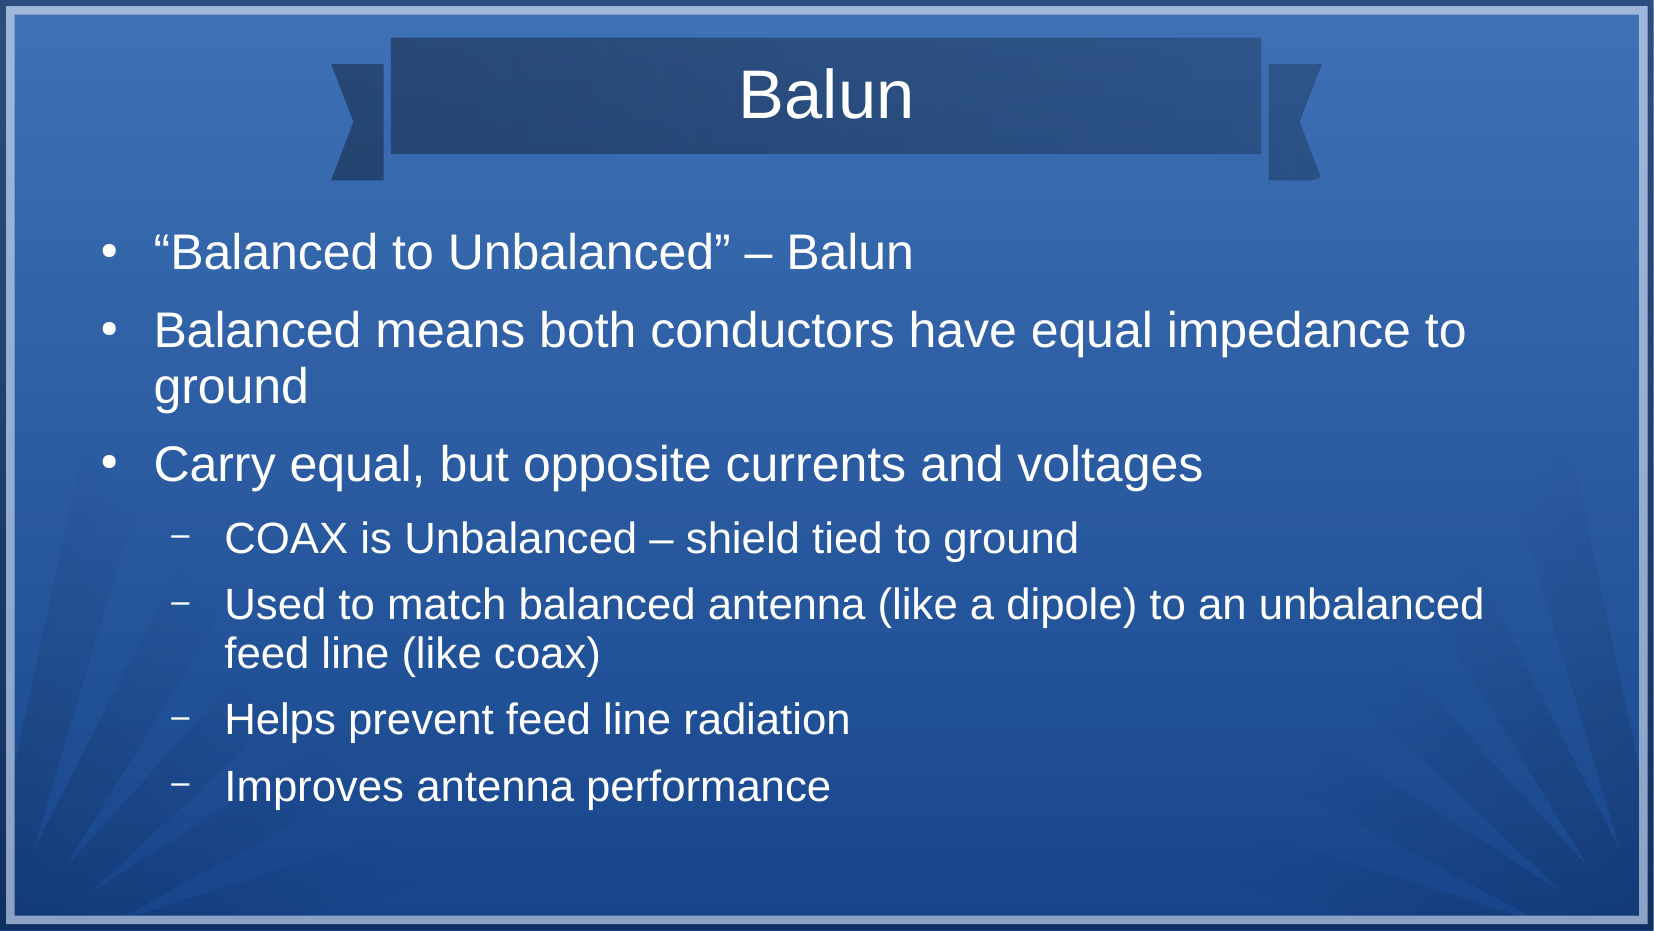

# Balun
“Balanced to Unbalanced” – Balun
Balanced means both conductors have equal impedance to ground
Carry equal, but opposite currents and voltages
COAX is Unbalanced – shield tied to ground
Used to match balanced antenna (like a dipole) to an unbalanced feed line (like coax)
Helps prevent feed line radiation
Improves antenna performance